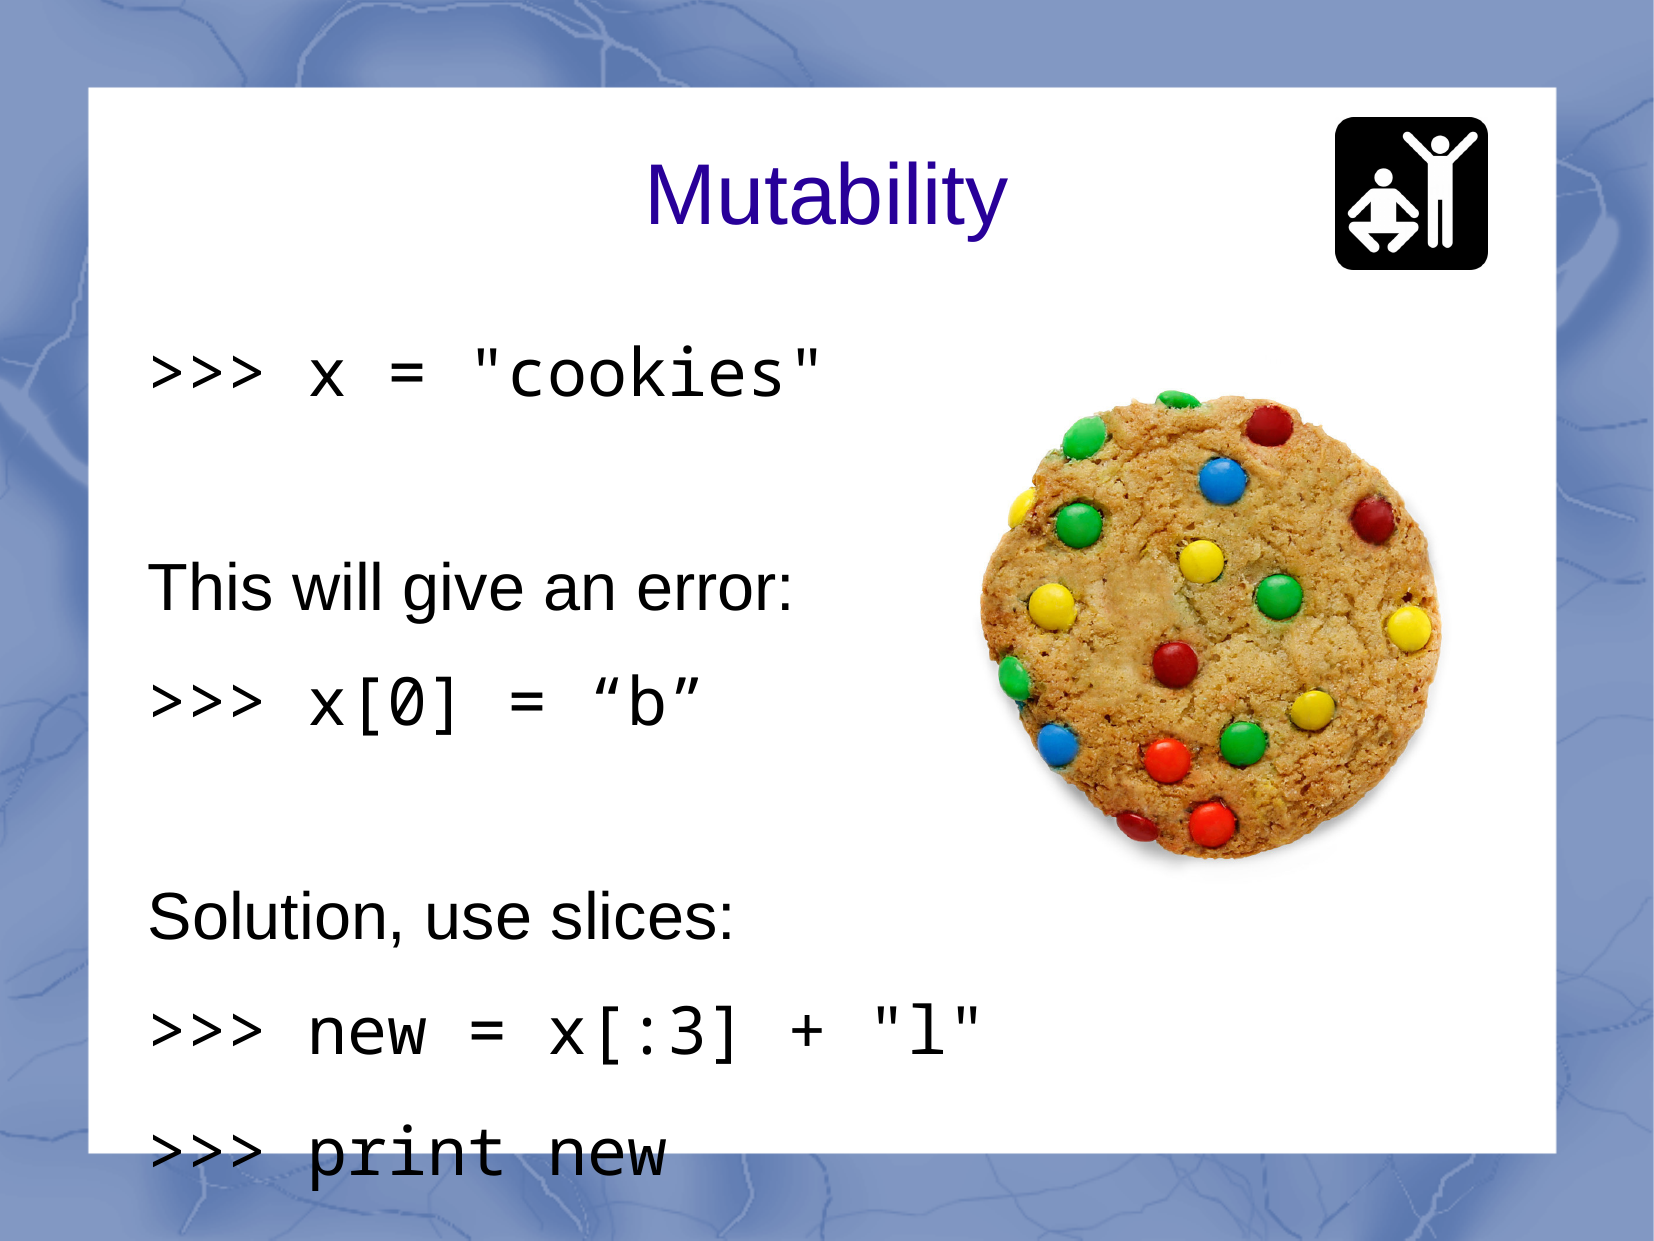

# Mutability
>>> x = "cookies"
This will give an error:
>>> x[0] = “b”
Solution, use slices:
>>> new = x[:3] + "l"
>>> print new